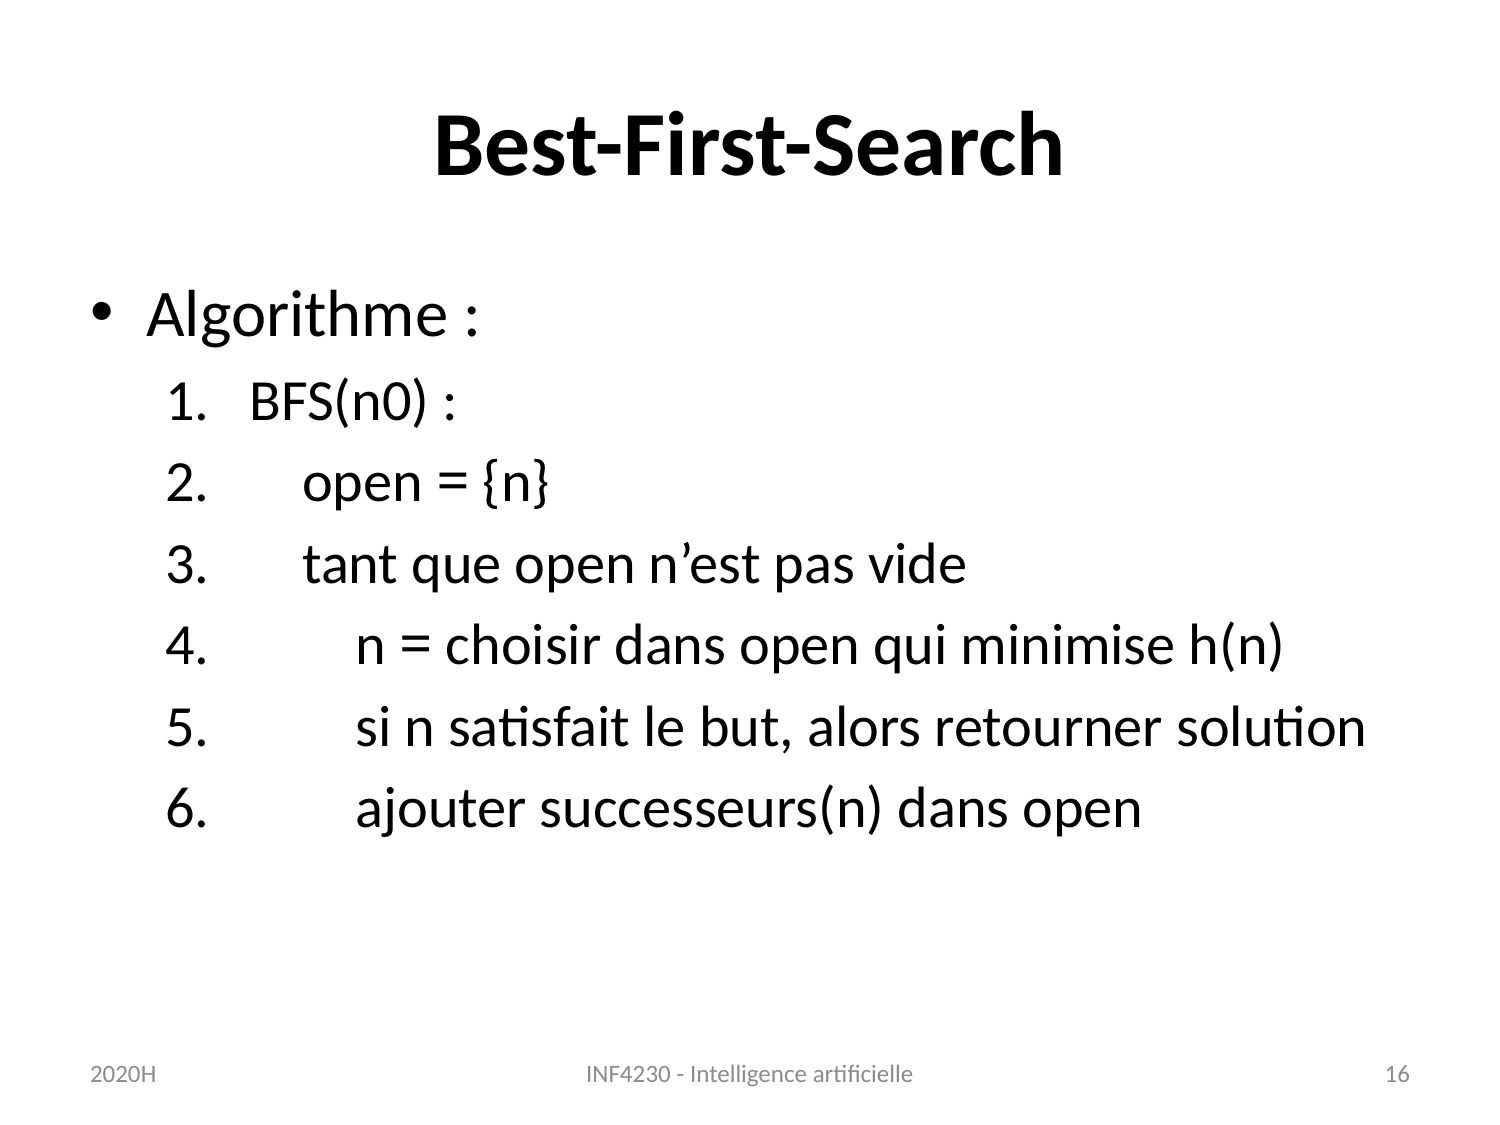

# Best-First-Search
Algorithme :
BFS(n0) :
 open = {n}
 tant que open n’est pas vide
 n = choisir dans open qui minimise h(n)
 si n satisfait le but, alors retourner solution
 ajouter successeurs(n) dans open
2020H
INF4230 - Intelligence artificielle